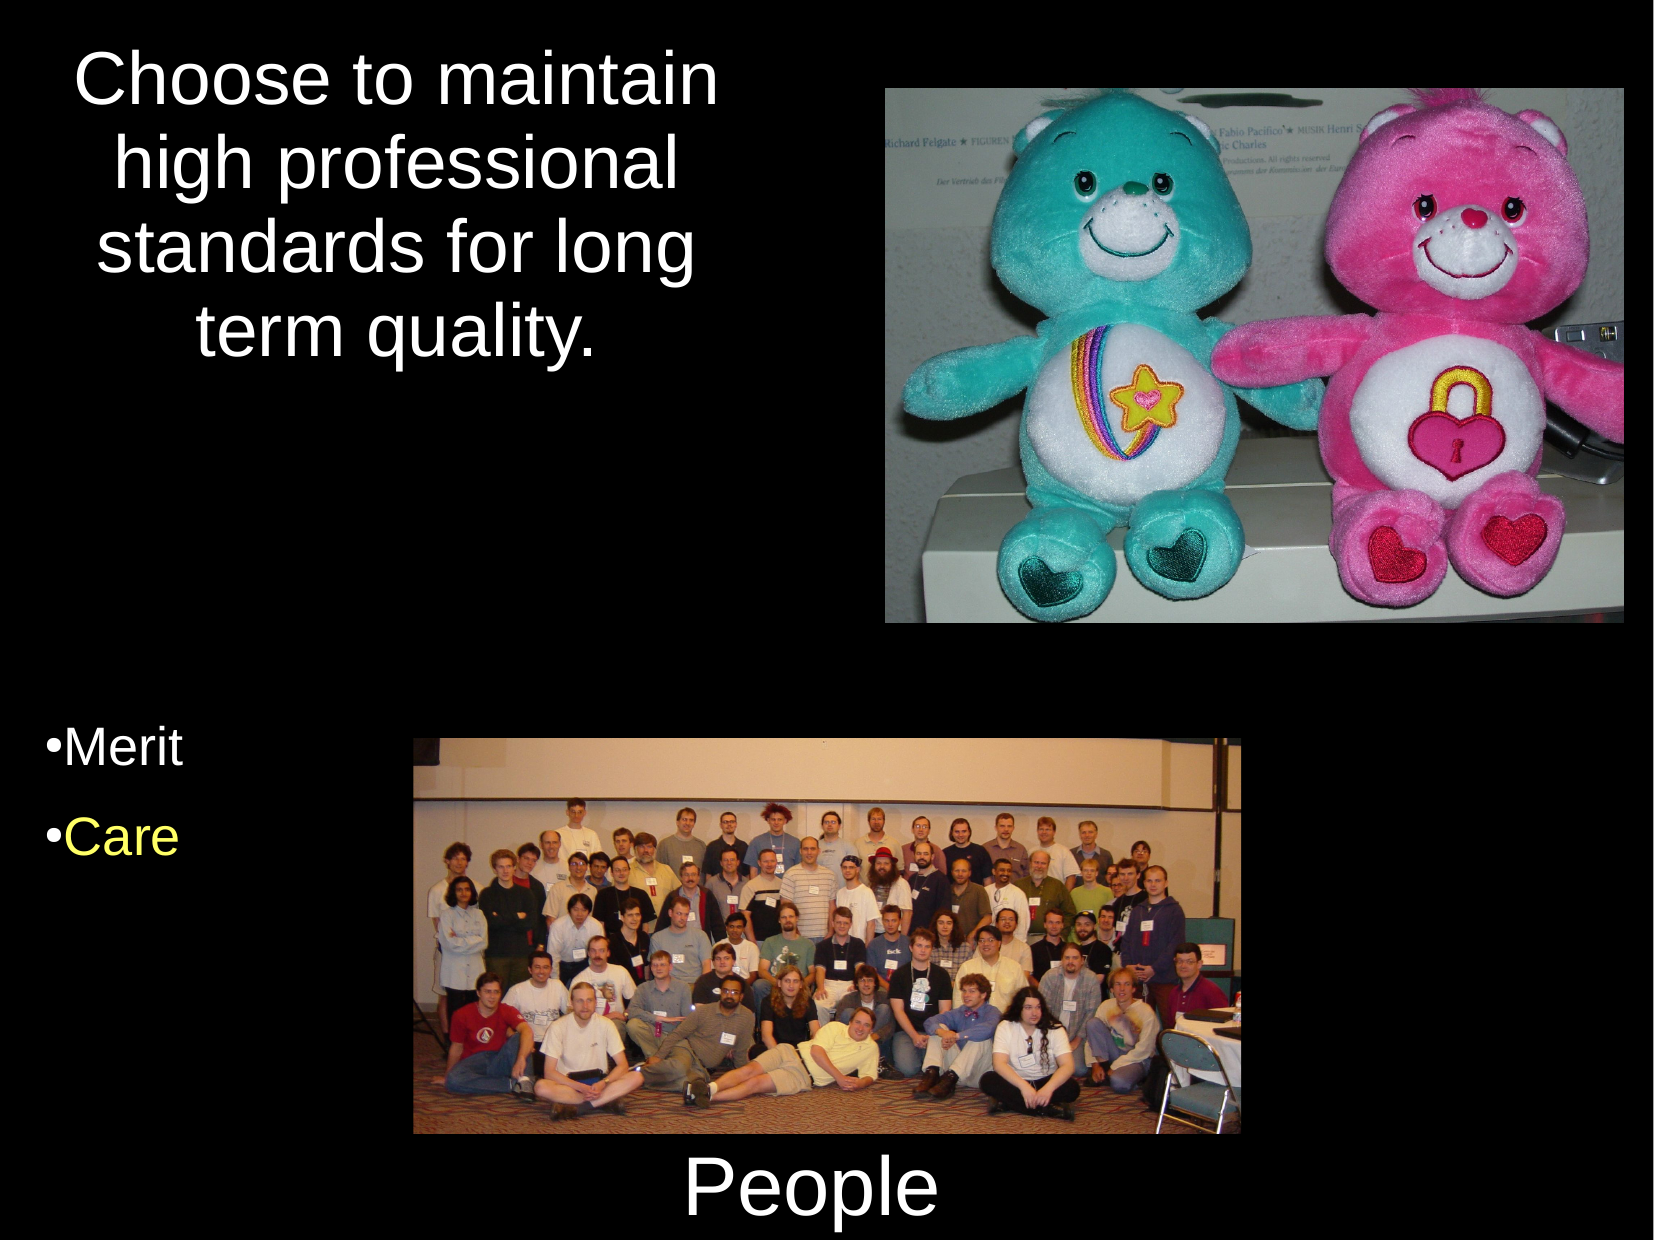

Choose to maintain high professional standards for long term quality.
Merit
Care
People